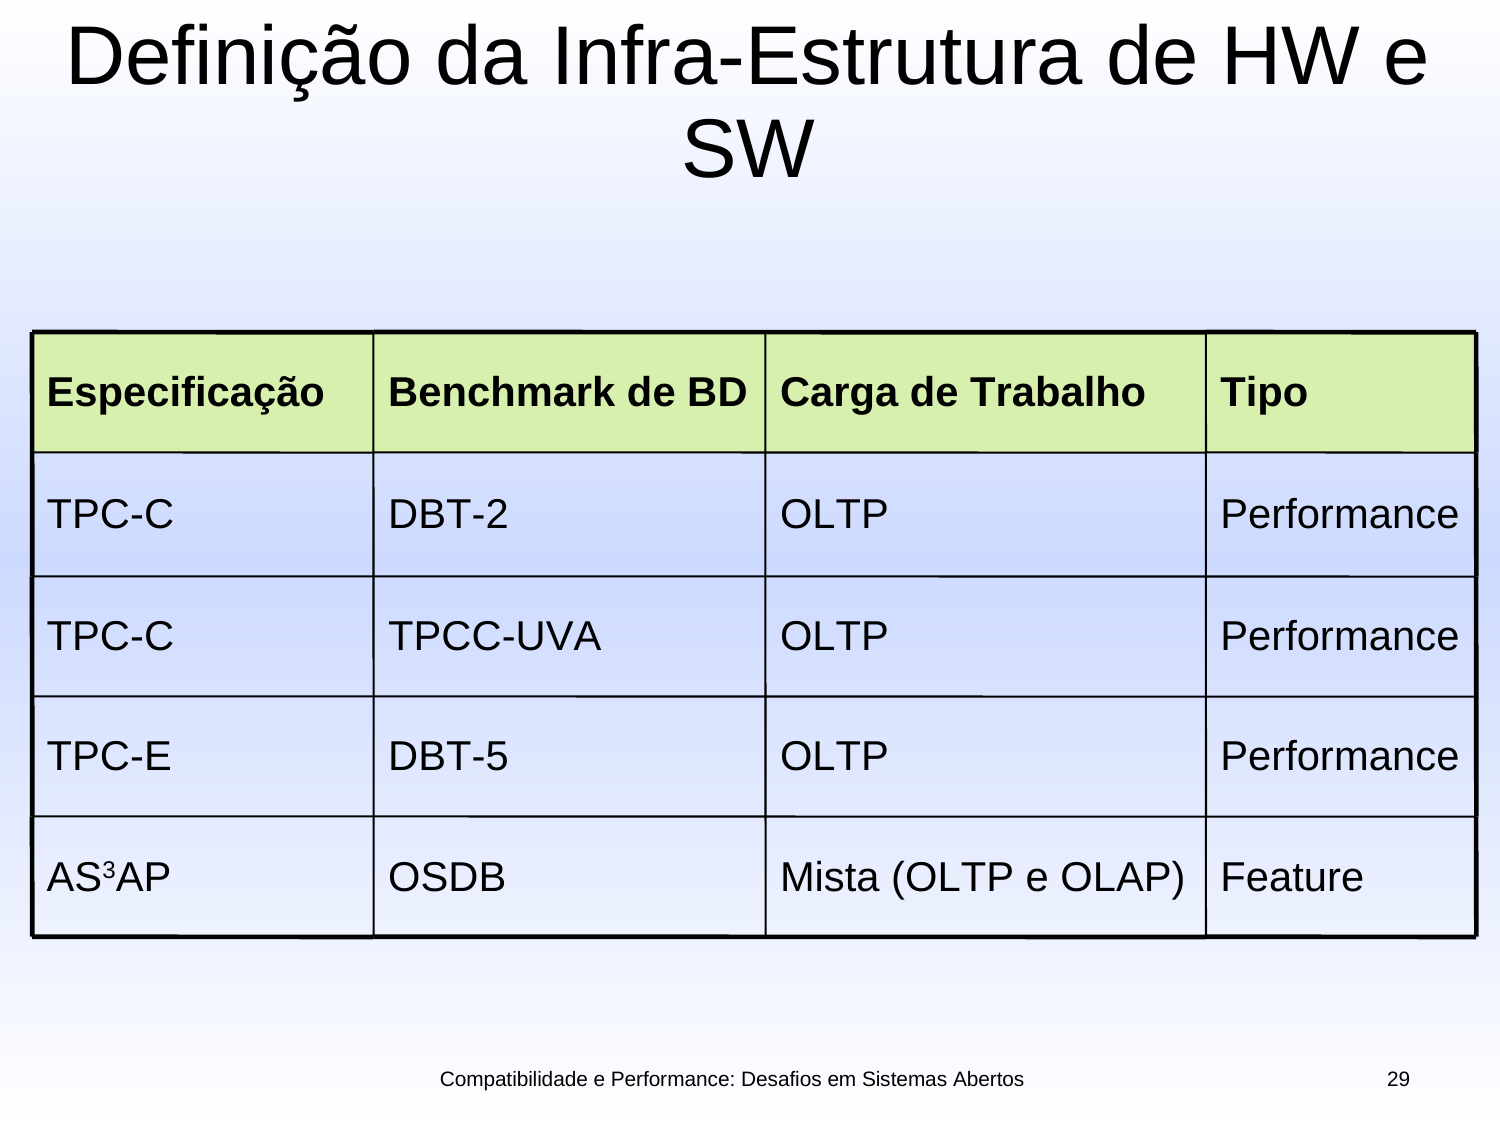

# Definição da Infra-Estrutura de HW e SW
Especificação
Benchmark de BD
Carga de Trabalho
Tipo
TPC-C
DBT-2
OLTP
Performance
TPC-C
TPCC-UVA
OLTP
Performance
TPC-E
DBT-5
OLTP
Performance
AS3AP
OSDB
Mista (OLTP e OLAP)
Feature
Compatibilidade e Performance: Desafios em Sistemas Abertos
29